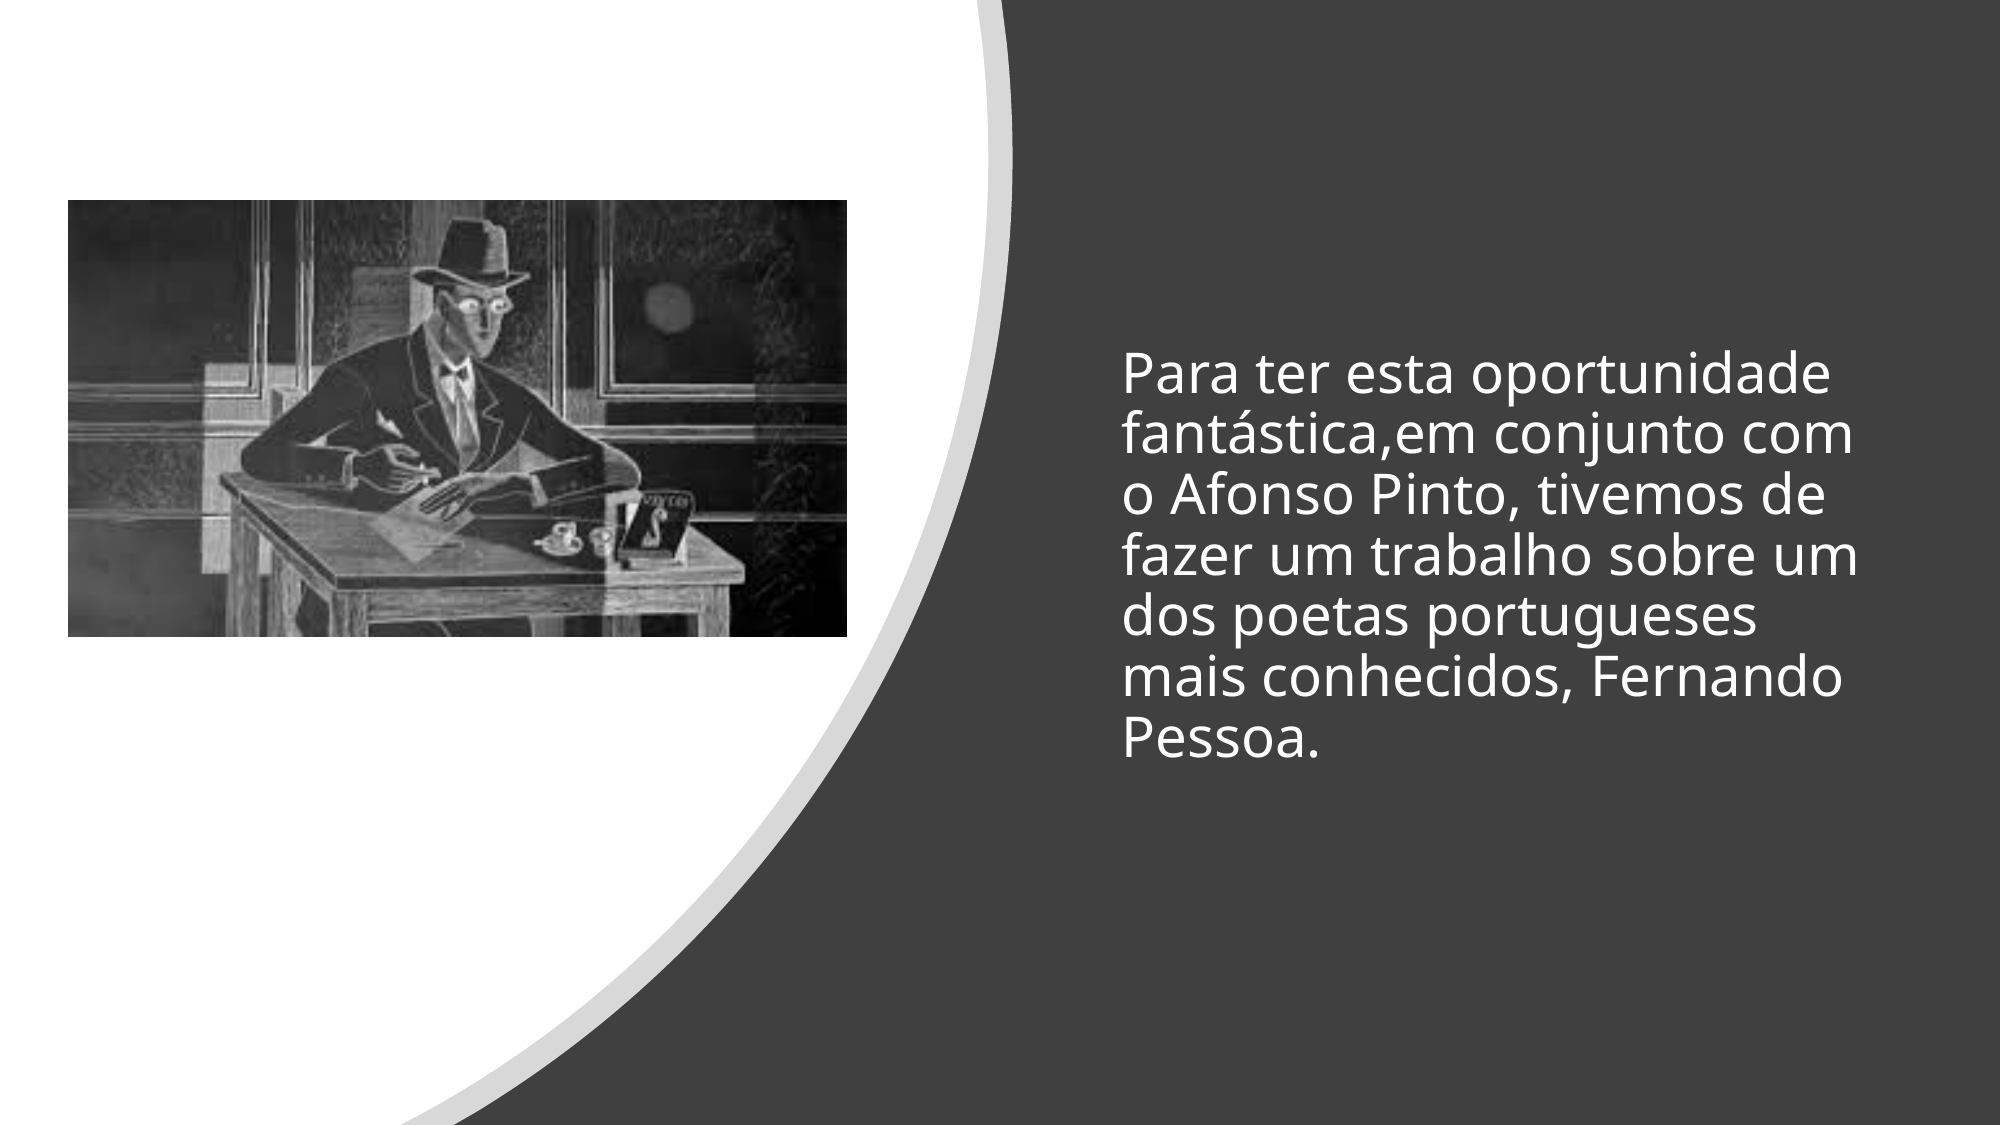

# Para ter esta oportunidade fantástica,em conjunto com o Afonso Pinto, tivemos de fazer um trabalho sobre um dos poetas portugueses mais conhecidos, Fernando Pessoa.